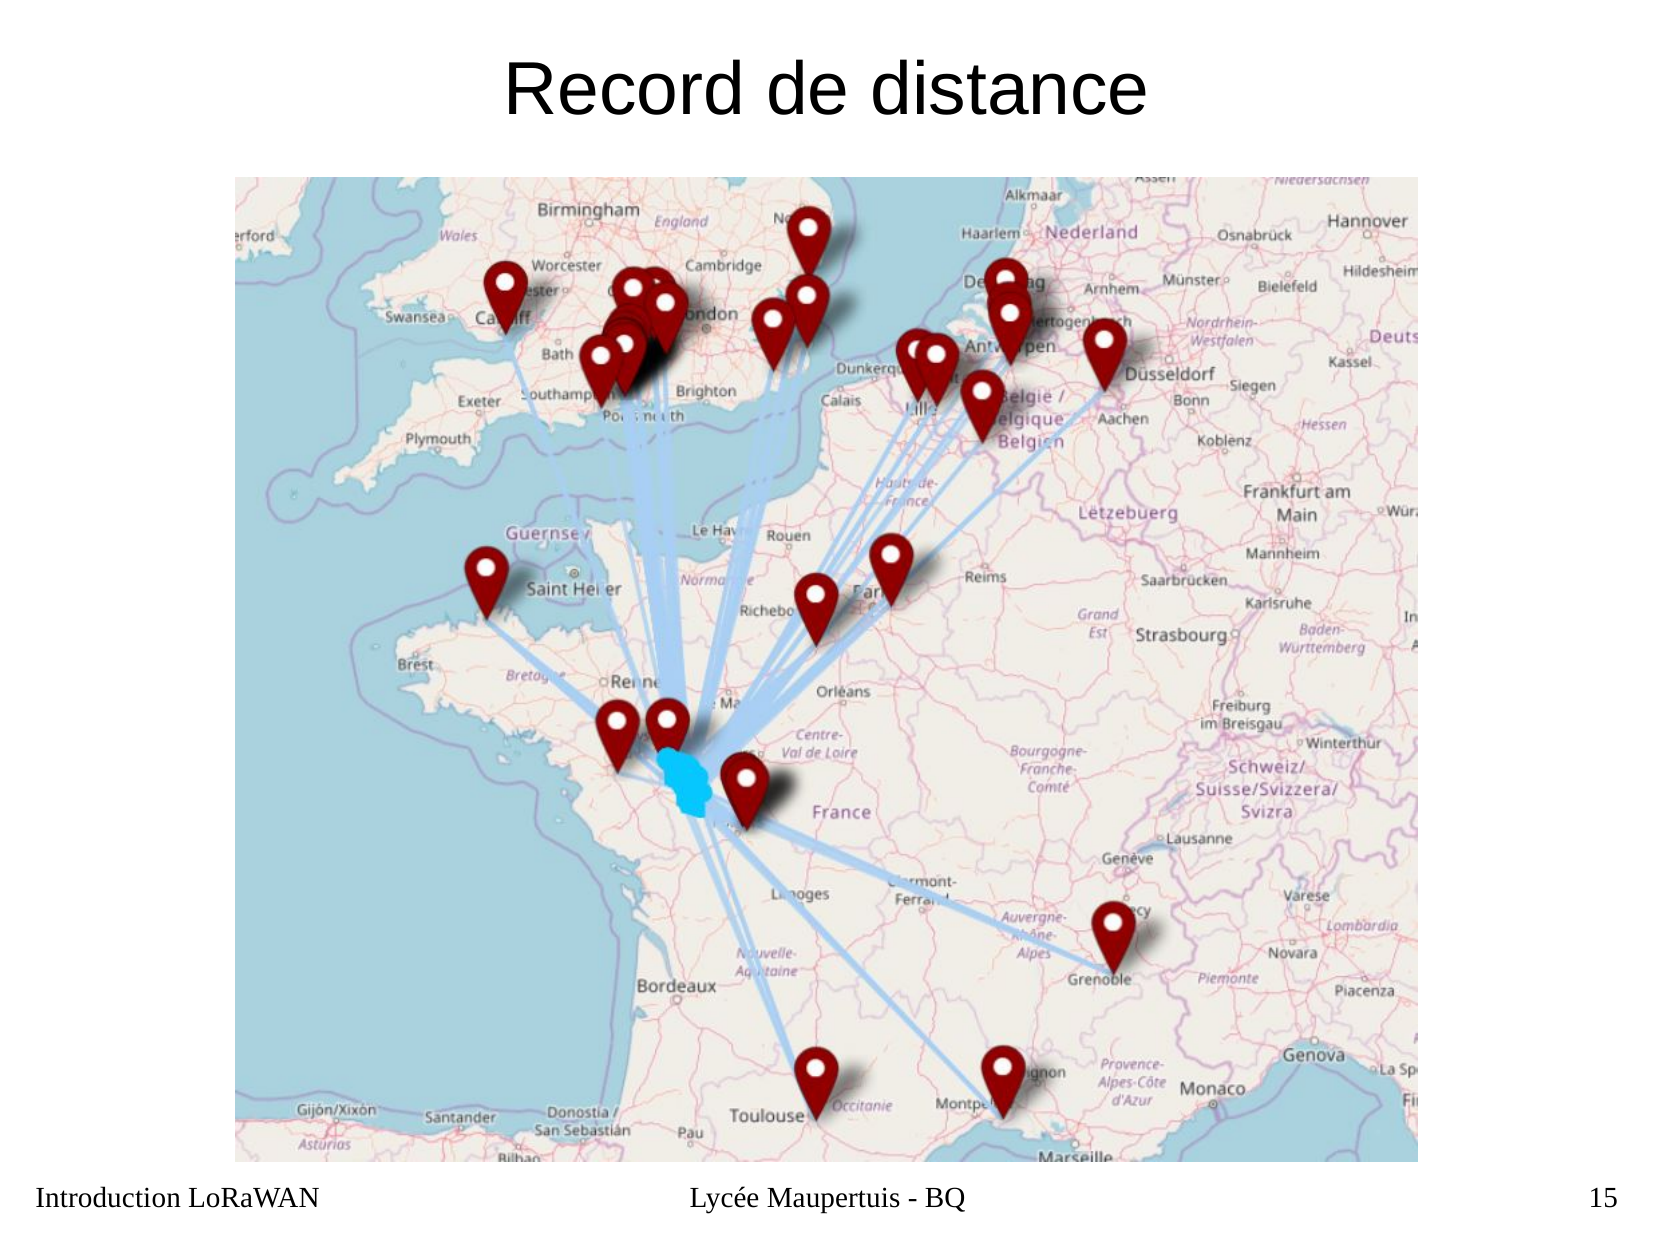

# Record de distance
Introduction LoRaWAN
Lycée Maupertuis - BQ
15